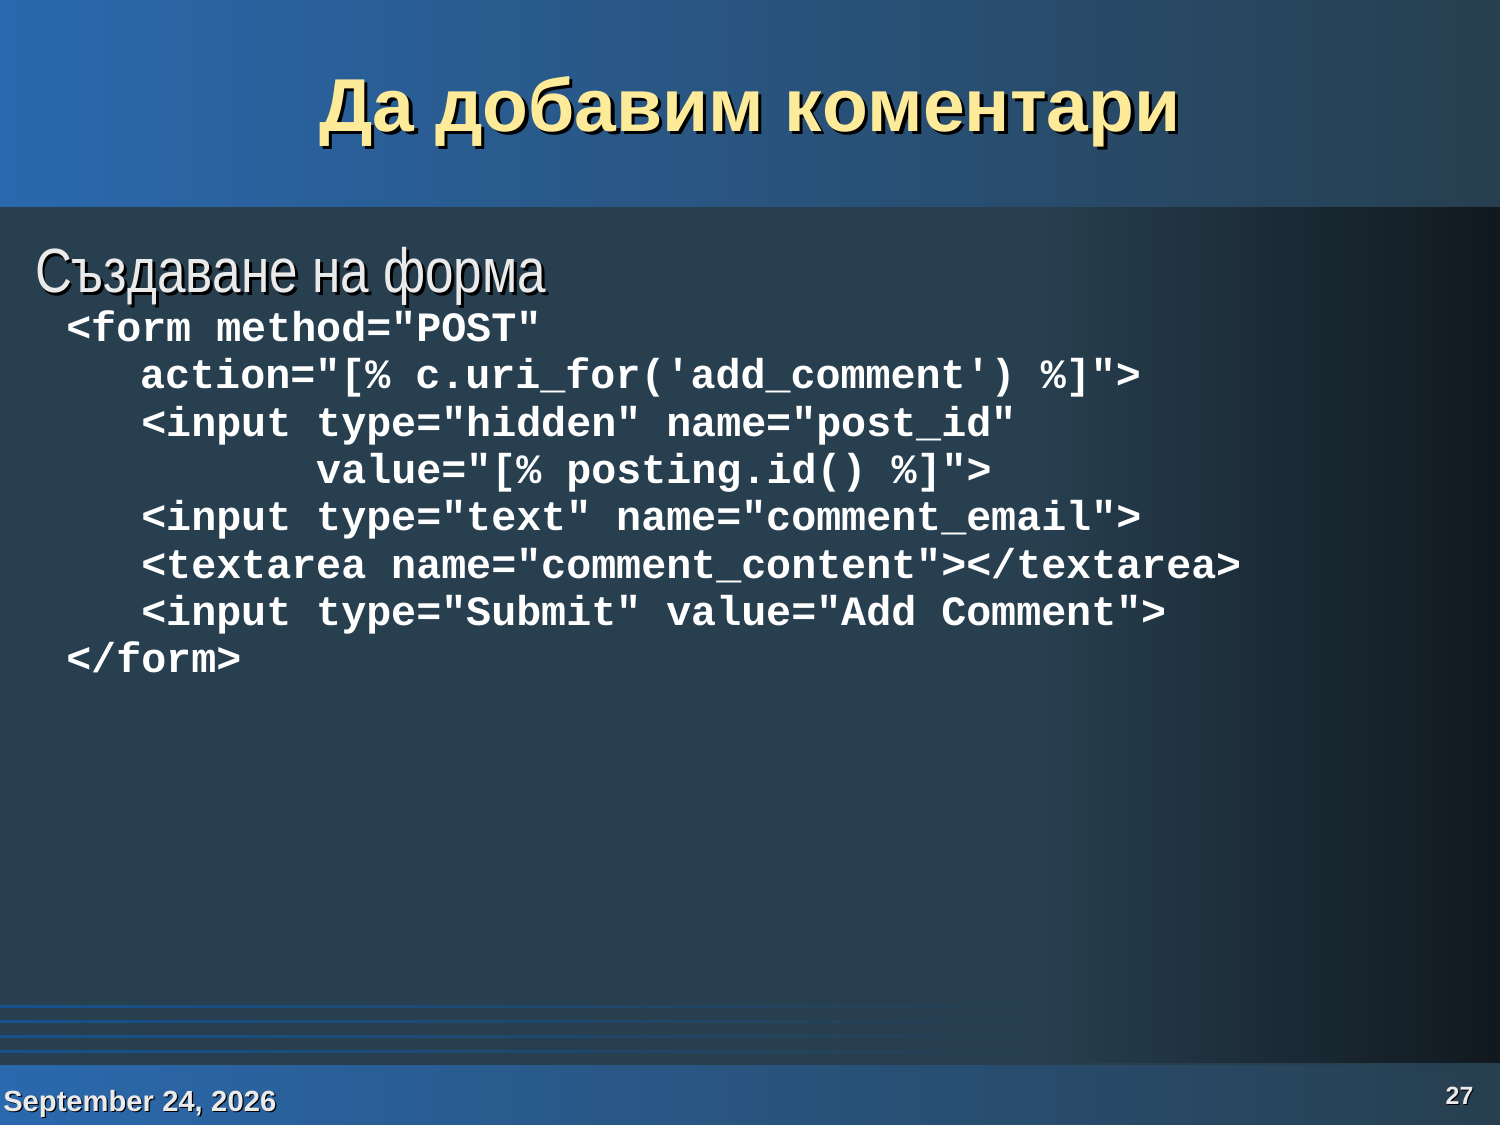

# Да добавим коментари
Създаване на форма
<form method="POST"
	action="[% c.uri_for('add_comment') %]">
 <input type="hidden" name="post_id"
 value="[% posting.id() %]">
 <input type="text" name="comment_email">
 <textarea name="comment_content"></textarea>
 <input type="Submit" value="Add Comment">
</form>